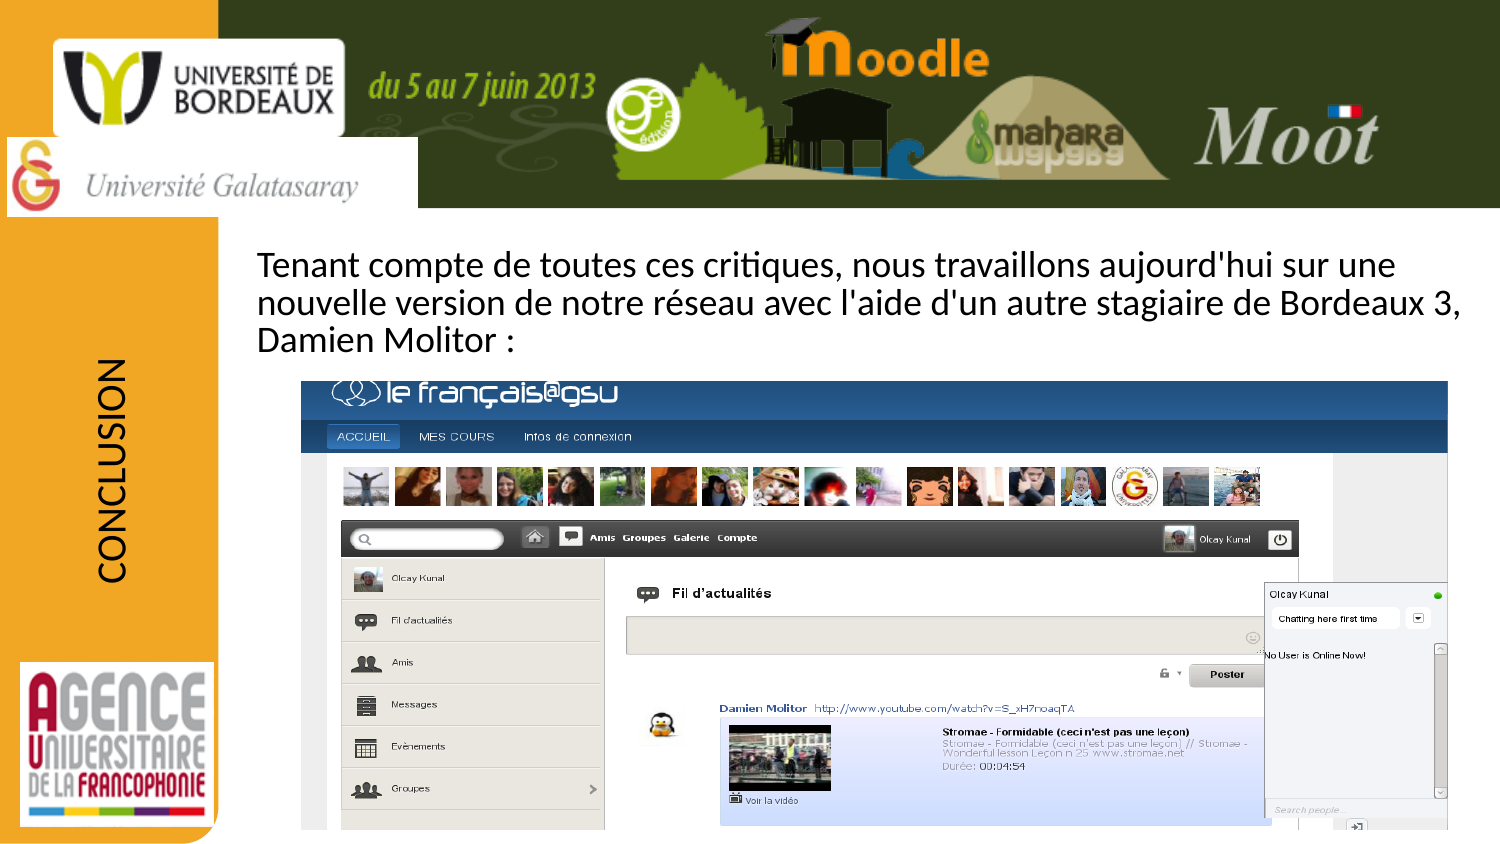

# Tenant compte de toutes ces critiques, nous travaillons aujourd'hui sur une nouvelle version de notre réseau avec l'aide d'un autre stagiaire de Bordeaux 3, Damien Molitor :
CONCLUSION